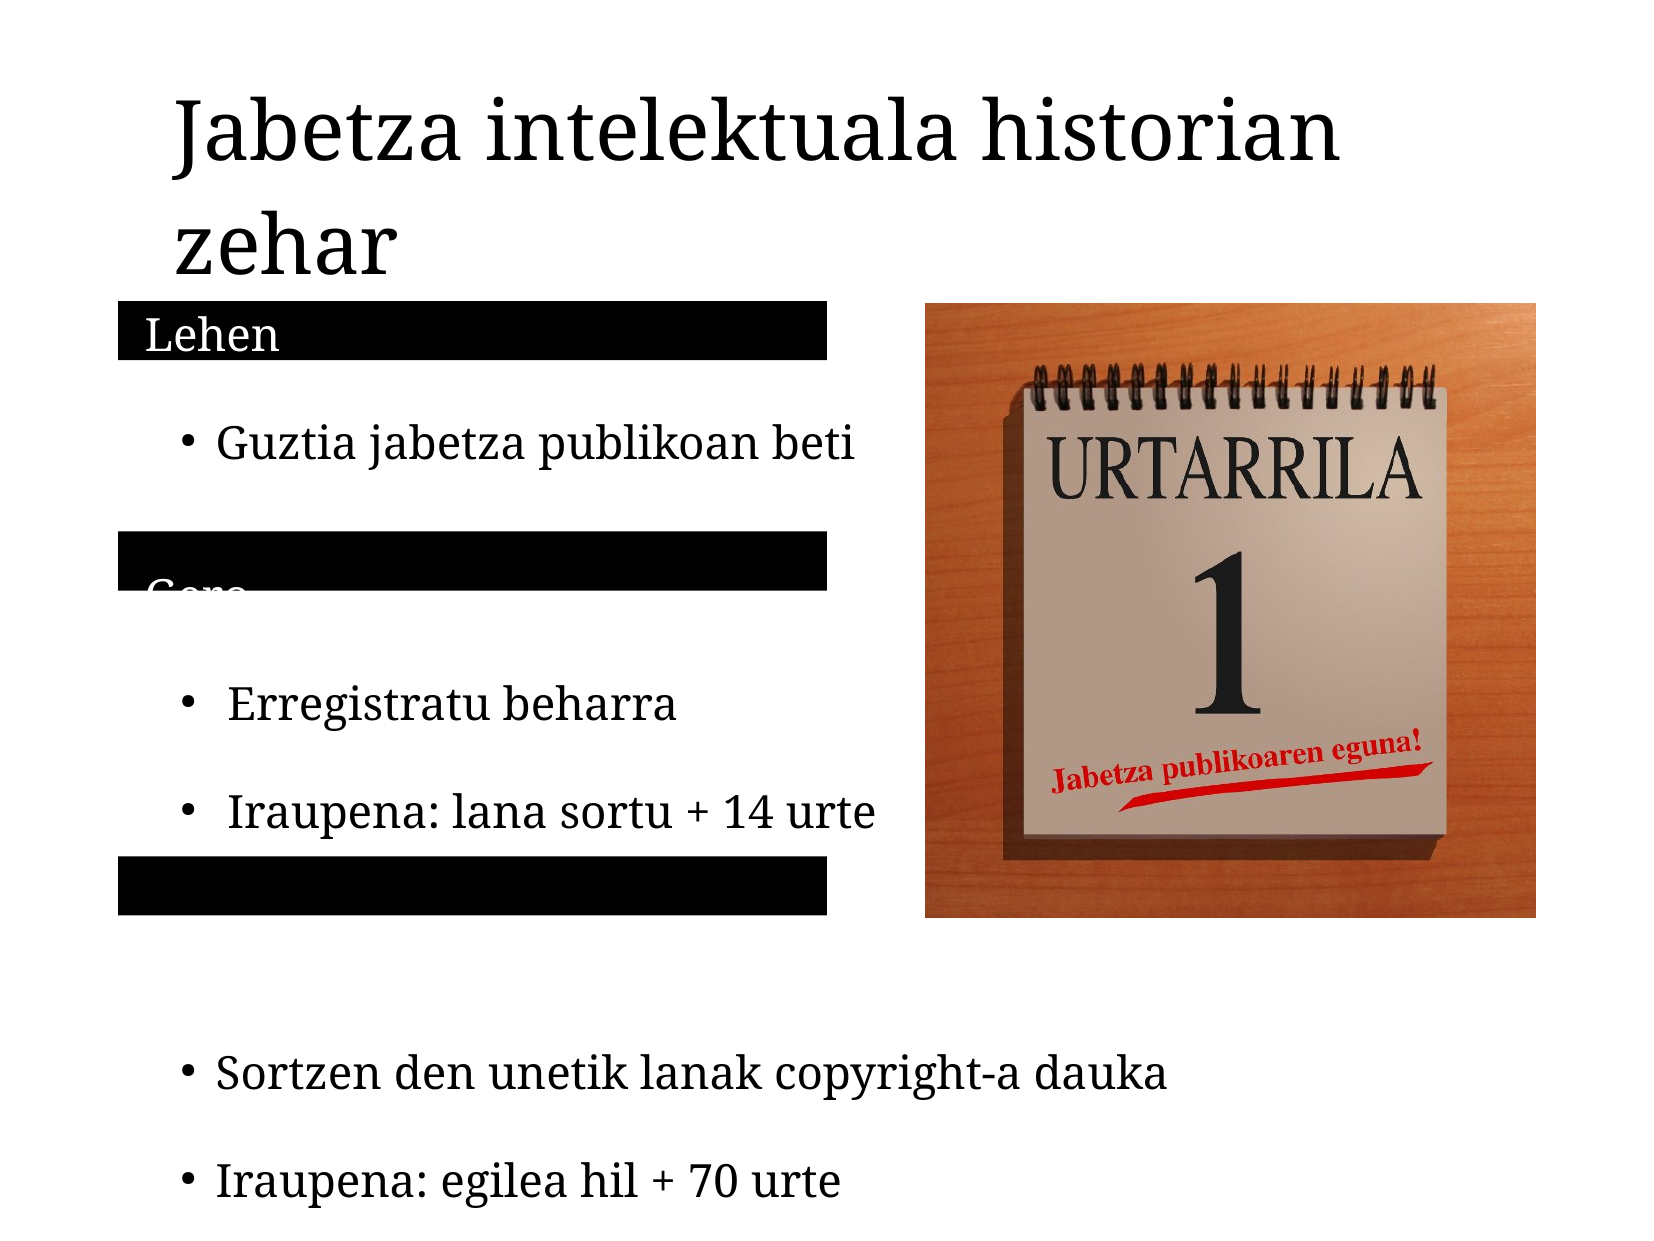

Jabetza intelektuala historian zehar
Lehen
Guztia jabetza publikoan beti
Gero
 Erregistratu beharra
 Iraupena: lana sortu + 14 urte
Orain
Sortzen den unetik lanak copyright-a dauka
Iraupena: egilea hil + 70 urte